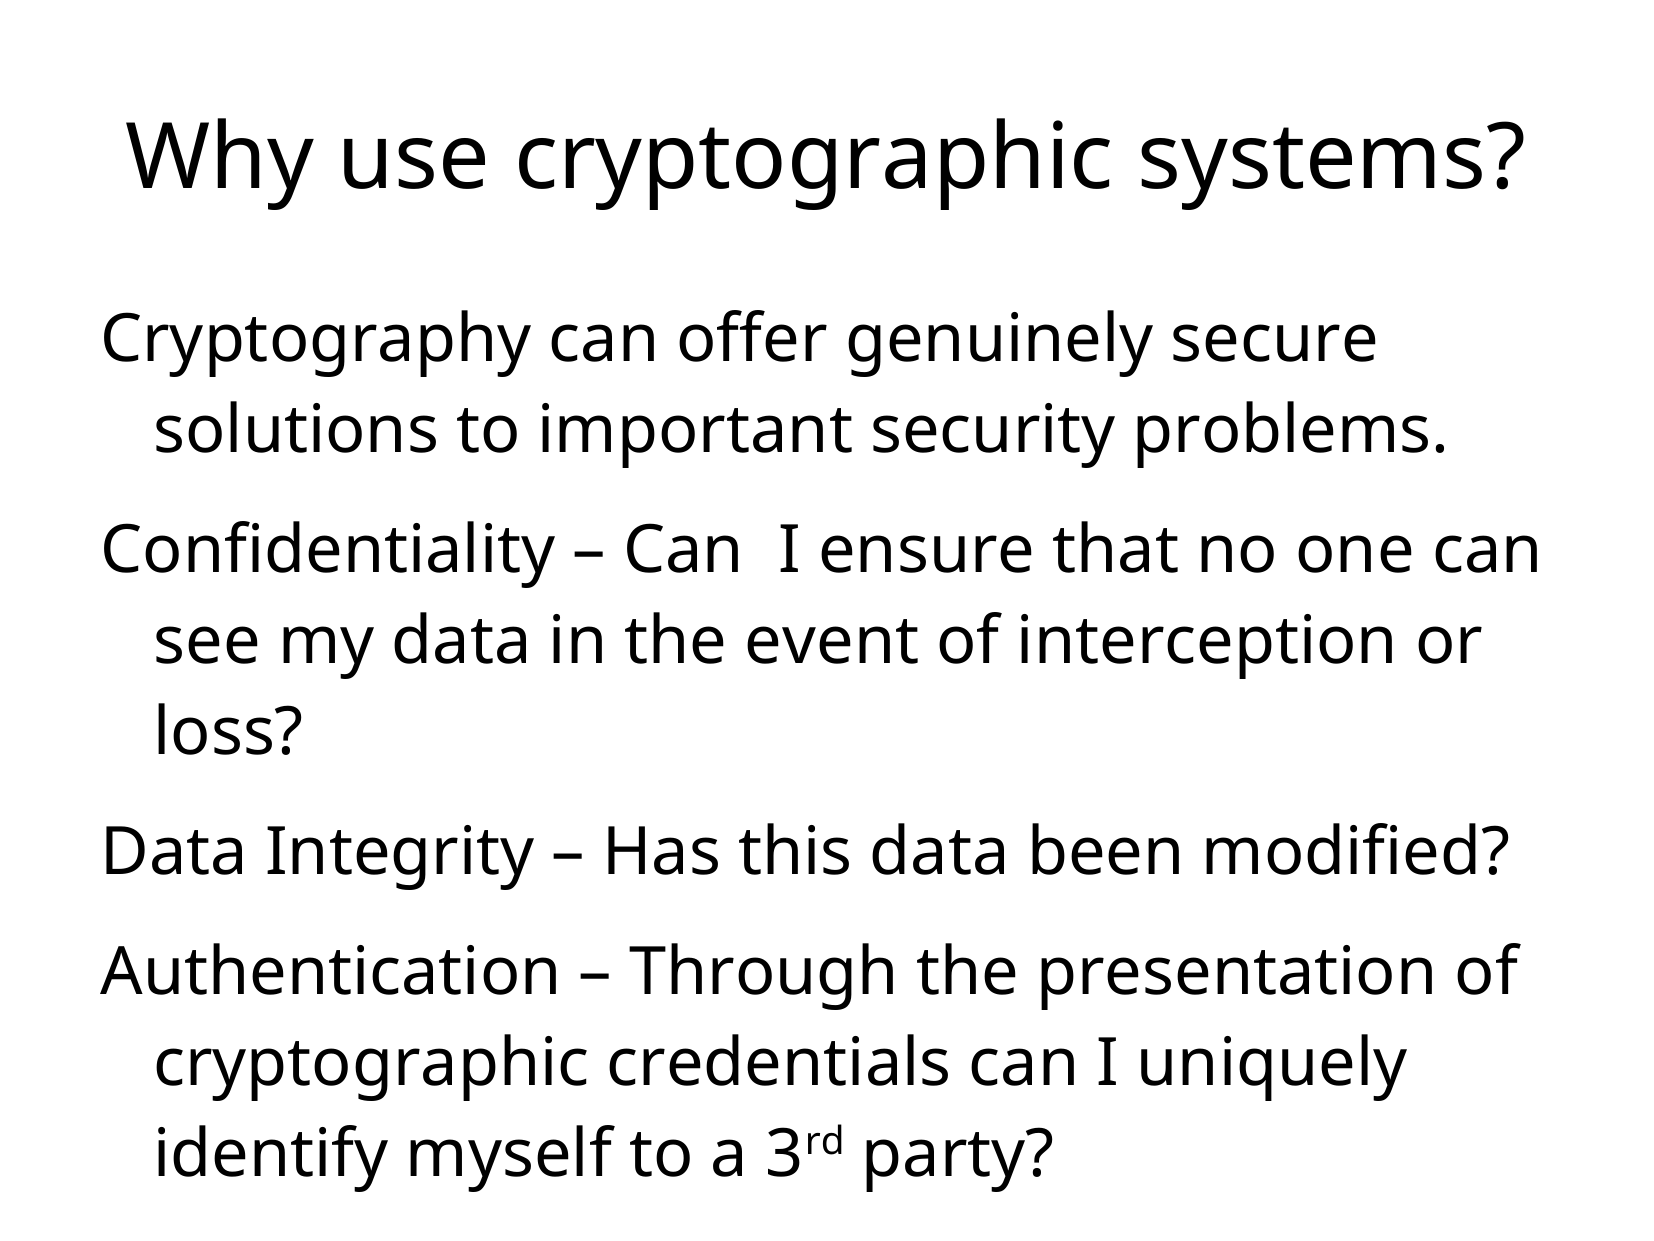

# Why use cryptographic systems?
Cryptography can offer genuinely secure solutions to important security problems.
Confidentiality – Can I ensure that no one can see my data in the event of interception or loss?
Data Integrity – Has this data been modified?
Authentication – Through the presentation of cryptographic credentials can I uniquely identify myself to a 3rd party?